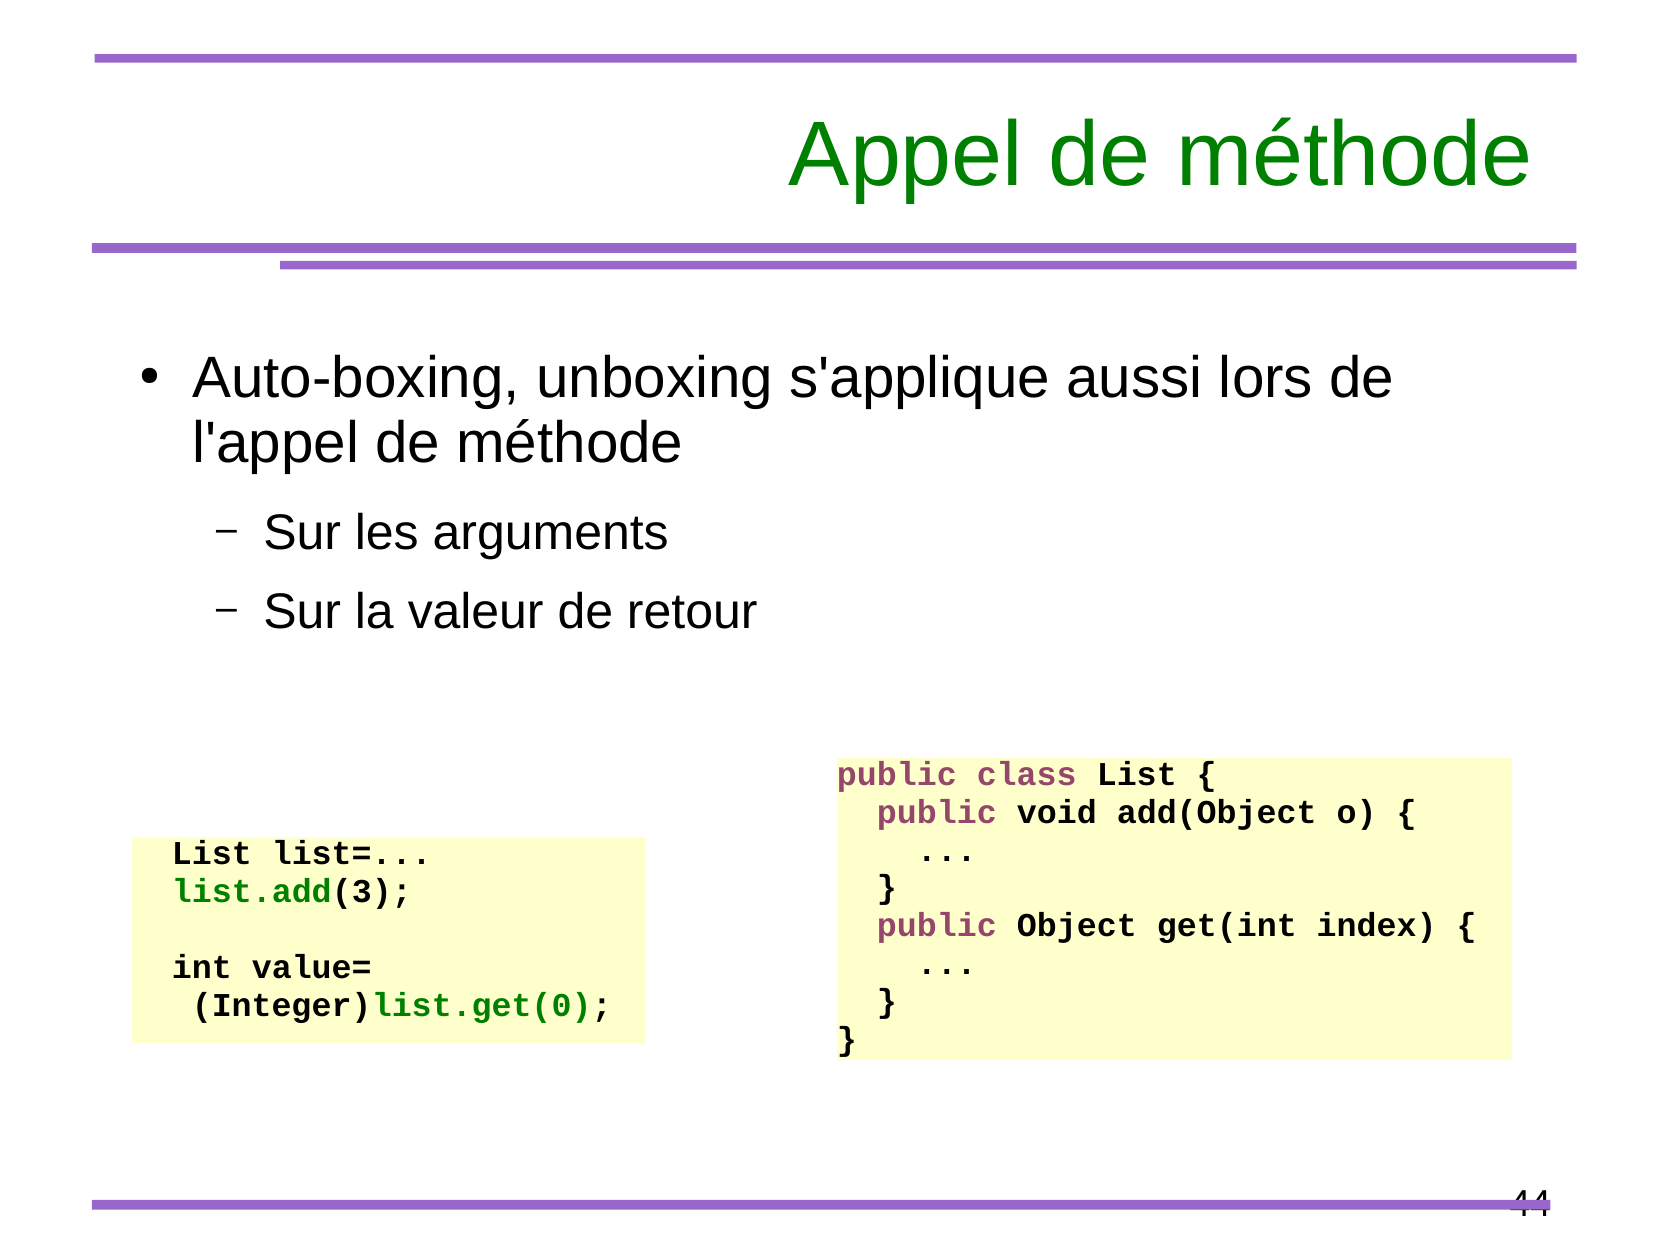

# Appel de méthode
Auto-boxing, unboxing s'applique aussi lors de l'appel de méthode
Sur les arguments
Sur la valeur de retour
public class List {
 public void add(Object o) {
 ...
 }
 public Object get(int index) {
 ...
 }
}
 List list=...
 list.add(3);
 int value=
 (Integer)list.get(0);